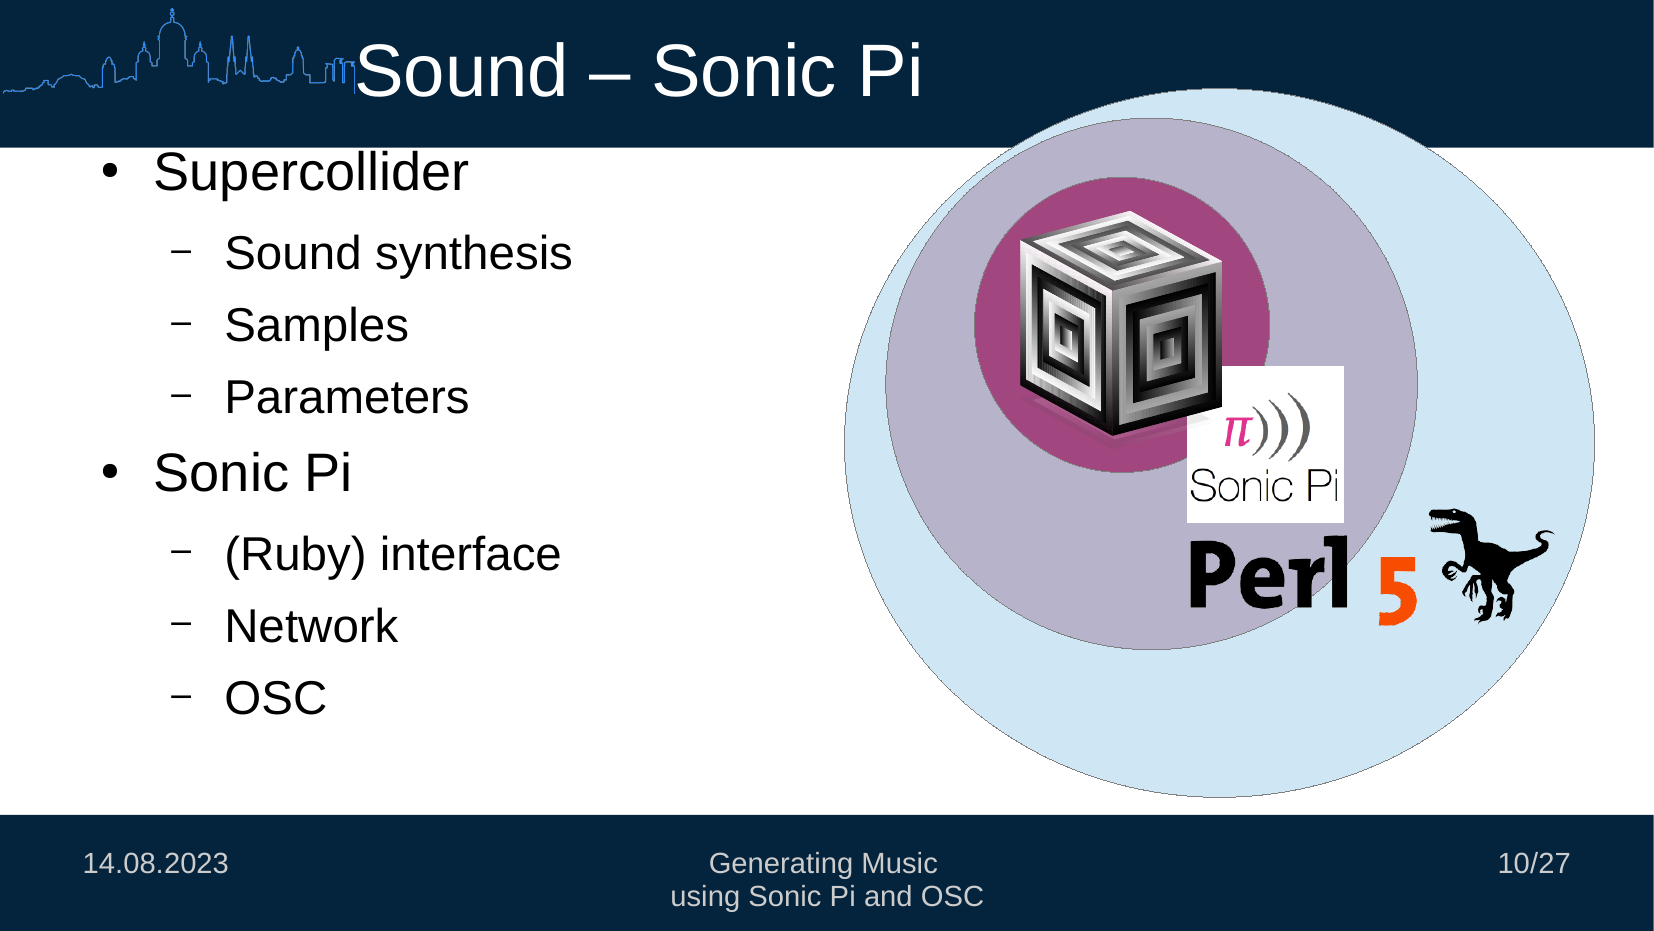

# Sound – Sonic Pi
Supercollider
Sound synthesis
Samples
Parameters
Sonic Pi
(Ruby) interface
Network
OSC
08. März 2019
10